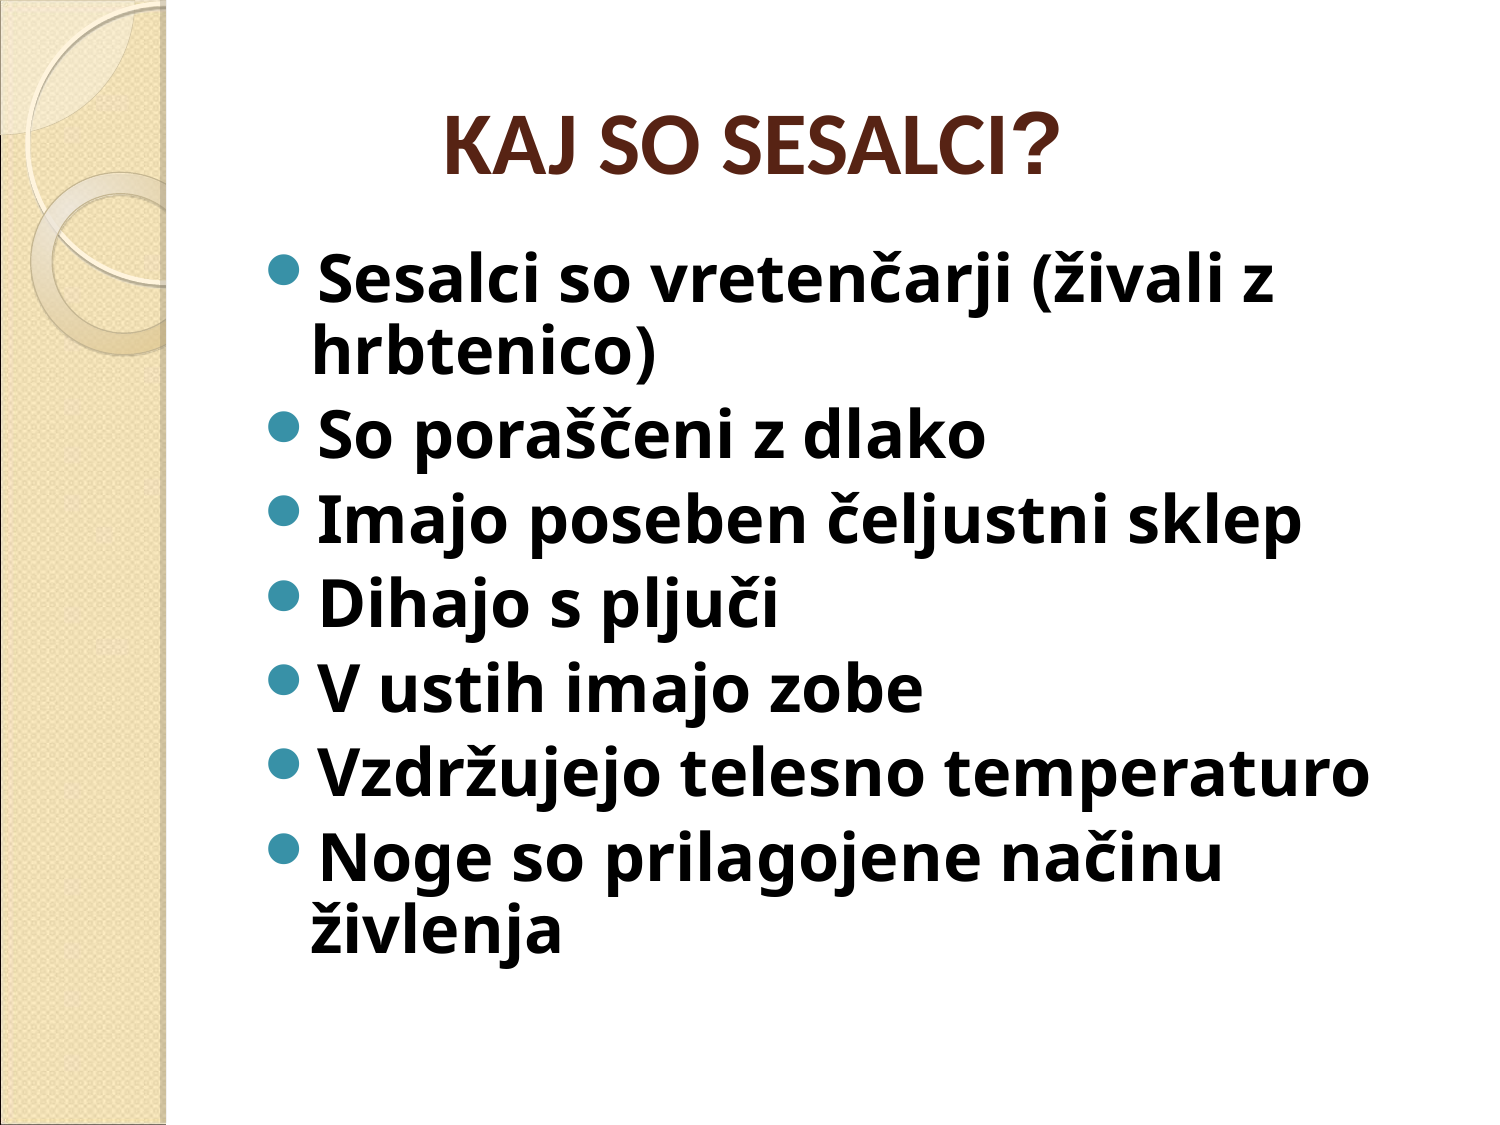

# KAJ SO SESALCI?
Sesalci so vretenčarji (živali z hrbtenico)
So poraščeni z dlako
Imajo poseben čeljustni sklep
Dihajo s pljuči
V ustih imajo zobe
Vzdržujejo telesno temperaturo
Noge so prilagojene načinu živlenja